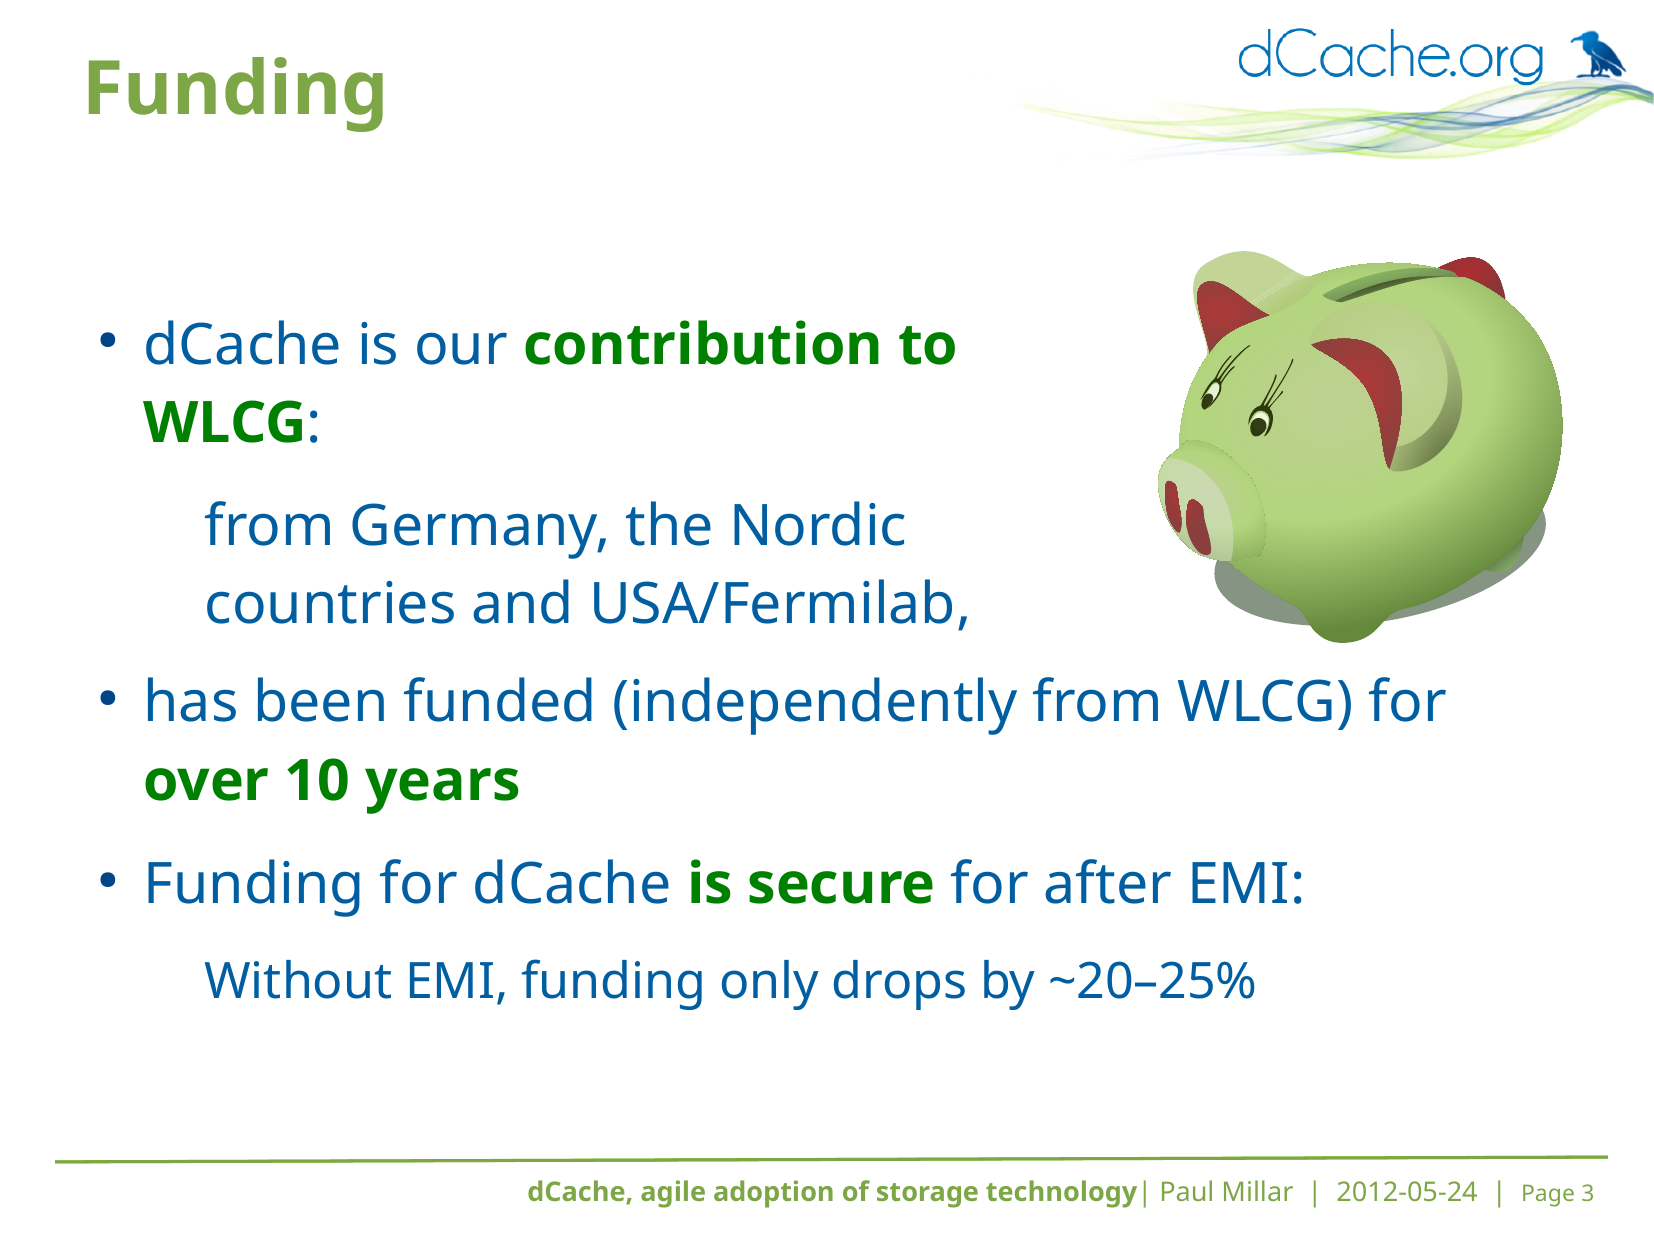

# Funding
dCache is our contribution to
WLCG:
from Germany, the Nordic
countries and USA/Fermilab,
has been funded (independently from WLCG) for over 10 years
Funding for dCache is secure for after EMI:
Without EMI, funding only drops by ~20–25%
3